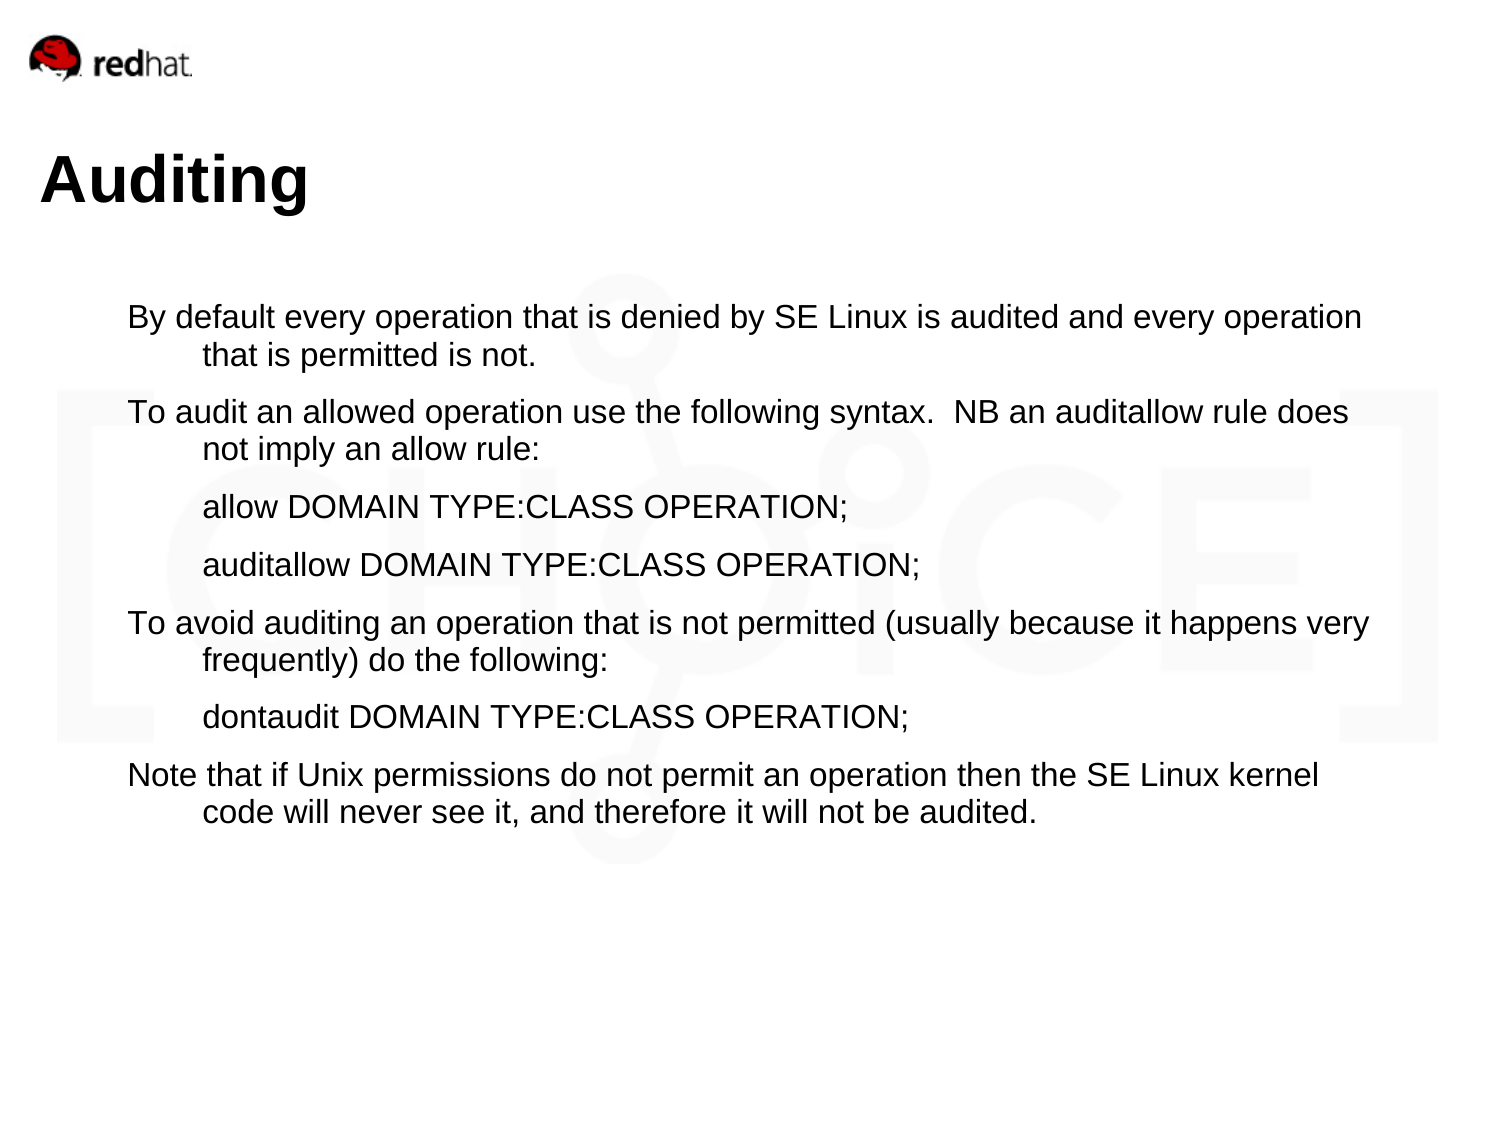

# Auditing
By default every operation that is denied by SE Linux is audited and every operation that is permitted is not.
To audit an allowed operation use the following syntax. NB an auditallow rule does not imply an allow rule:
	allow DOMAIN TYPE:CLASS OPERATION;
	auditallow DOMAIN TYPE:CLASS OPERATION;
To avoid auditing an operation that is not permitted (usually because it happens very frequently) do the following:
	dontaudit DOMAIN TYPE:CLASS OPERATION;
Note that if Unix permissions do not permit an operation then the SE Linux kernel code will never see it, and therefore it will not be audited.